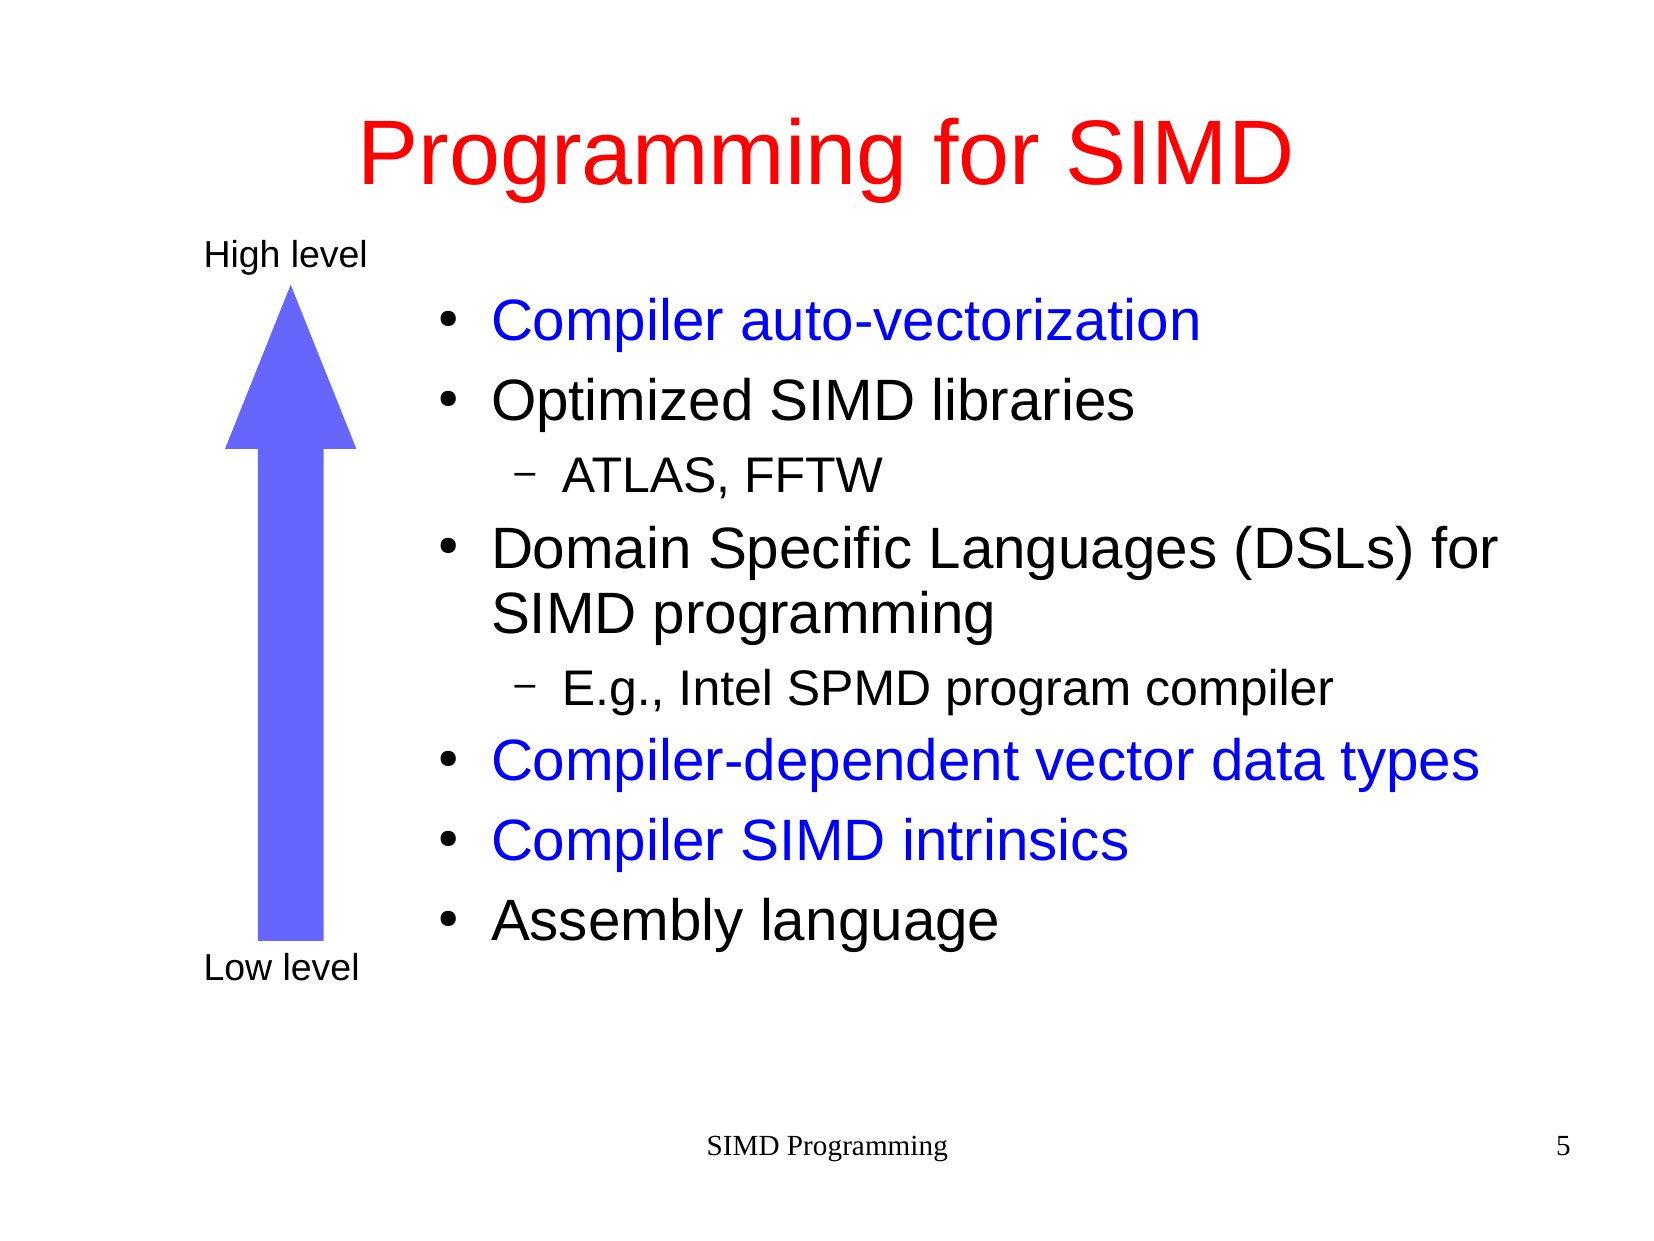

# Programming for SIMD
High level
Compiler auto-vectorization
Optimized SIMD libraries
ATLAS, FFTW
Domain Specific Languages (DSLs) for SIMD programming
E.g., Intel SPMD program compiler
Compiler-dependent vector data types
Compiler SIMD intrinsics
Assembly language
Low level
SIMD Programming
5